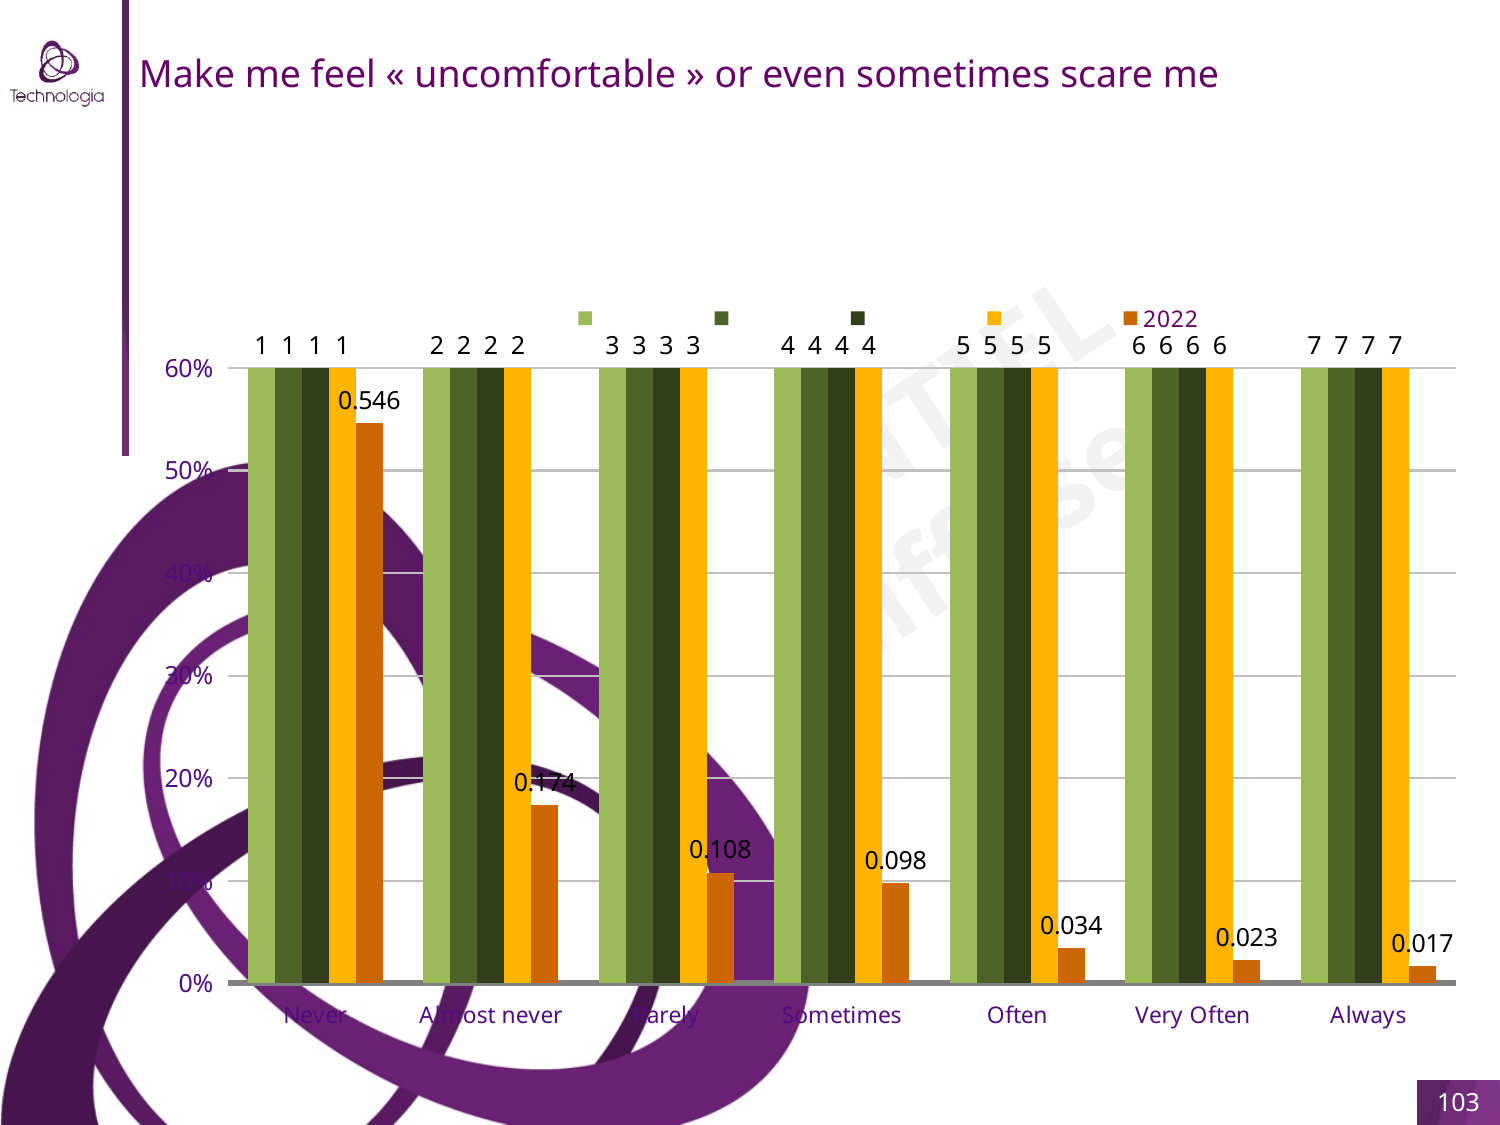

# Make me feel « uncomfortable » or even sometimes scare me
[unsupported chart]